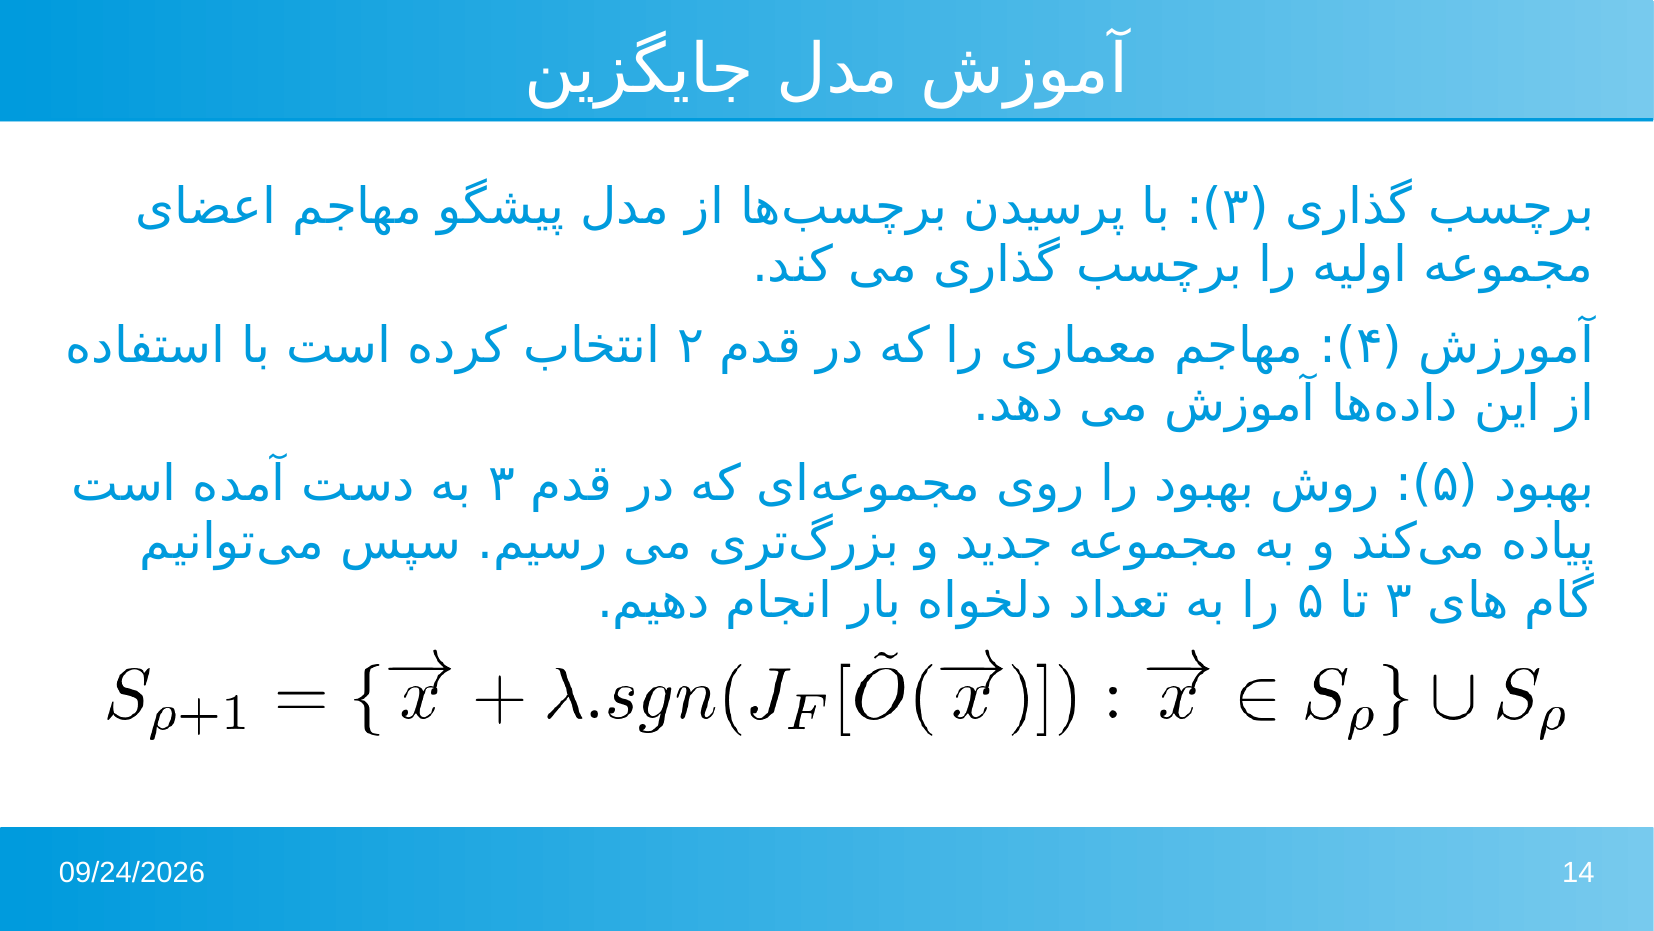

# آموزش مدل جایگزین
برچسب گذاری (۳): با پرسیدن برچسب‌ها از مدل پیشگو مهاجم اعضای مجموعه اولیه را برچسب گذاری می کند.
آمورزش (۴): مهاجم معماری را که در قدم ۲ انتخاب کرده است با استفاده از این داده‌ها آموزش می دهد.
بهبود (۵): روش بهبود را روی مجموعه‌ای که در قدم ۳ به دست آمده است پیاده می‌کند و به مجموعه جدید و بزرگ‌تری می رسیم. سپس می‌توانیم گام های ۳ تا ۵ را به تعداد دلخواه بار انجام دهیم.
14